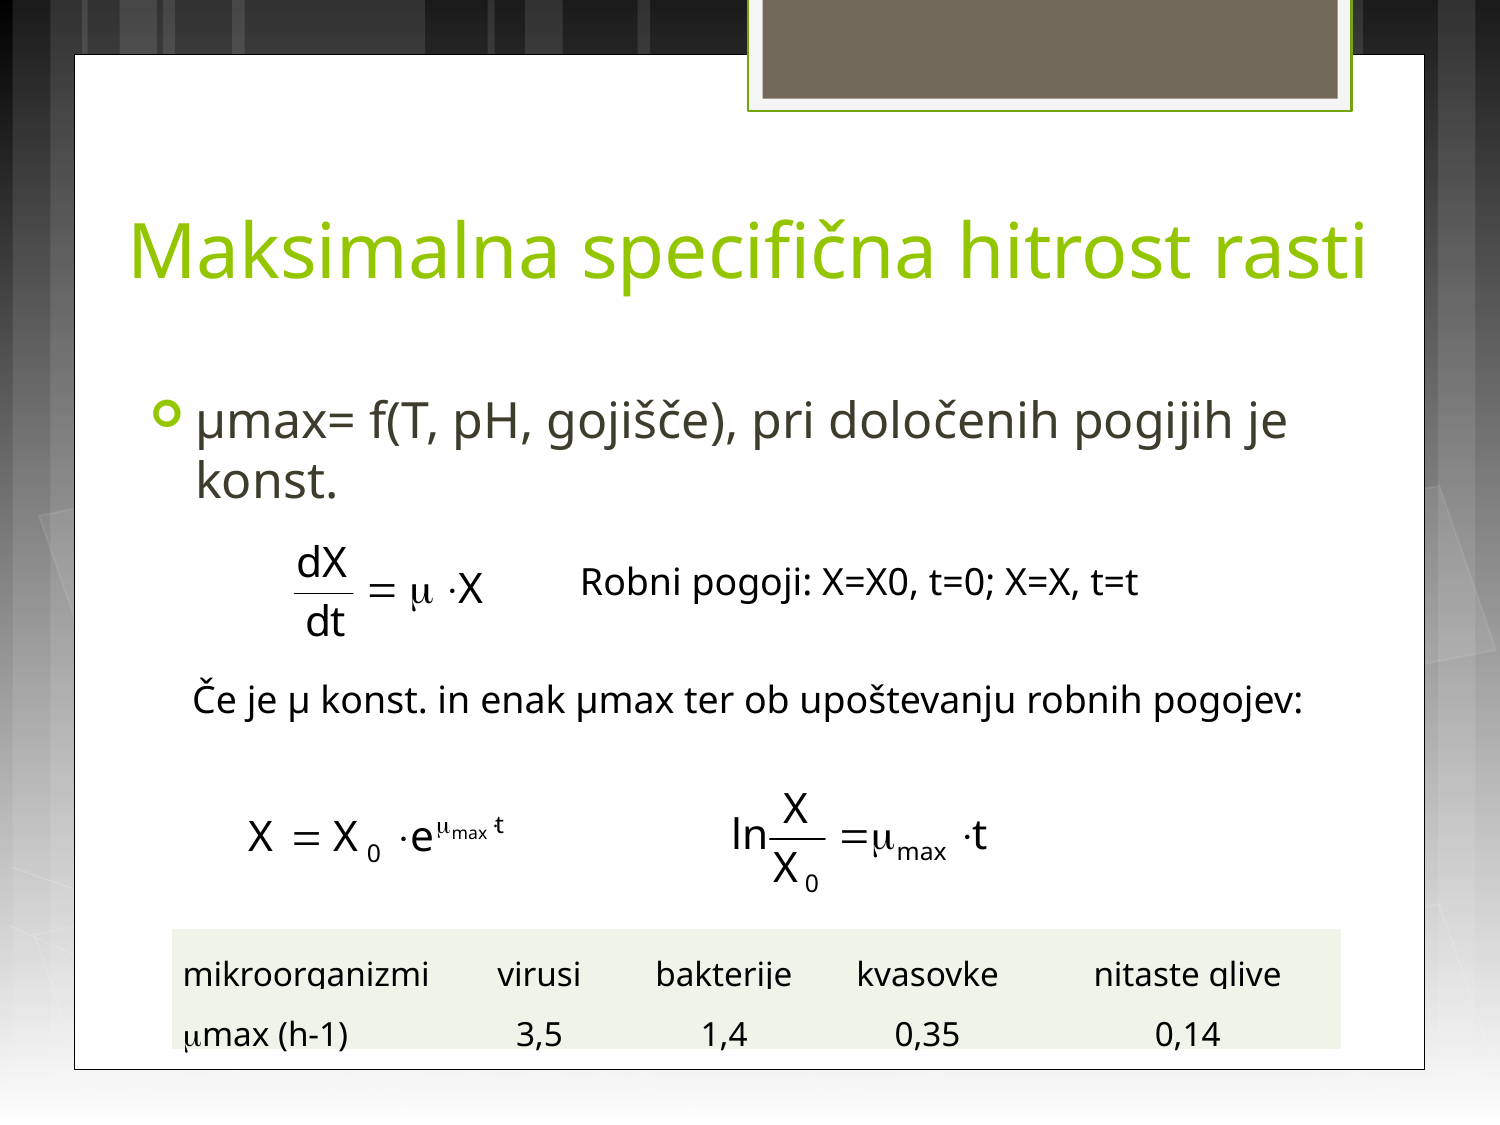

# Maksimalna specifična hitrost rasti
µmax= f(T, pH, gojišče), pri določenih pogijih je konst.
Robni pogoji: X=X0, t=0; X=X, t=t
Če je µ konst. in enak µmax ter ob upoštevanju robnih pogojev:
| mikroorganizmi | virusi | bakterije | kvasovke | nitaste glive |
| --- | --- | --- | --- | --- |
| max (h-1) | 3,5 | 1,4 | 0,35 | 0,14 |